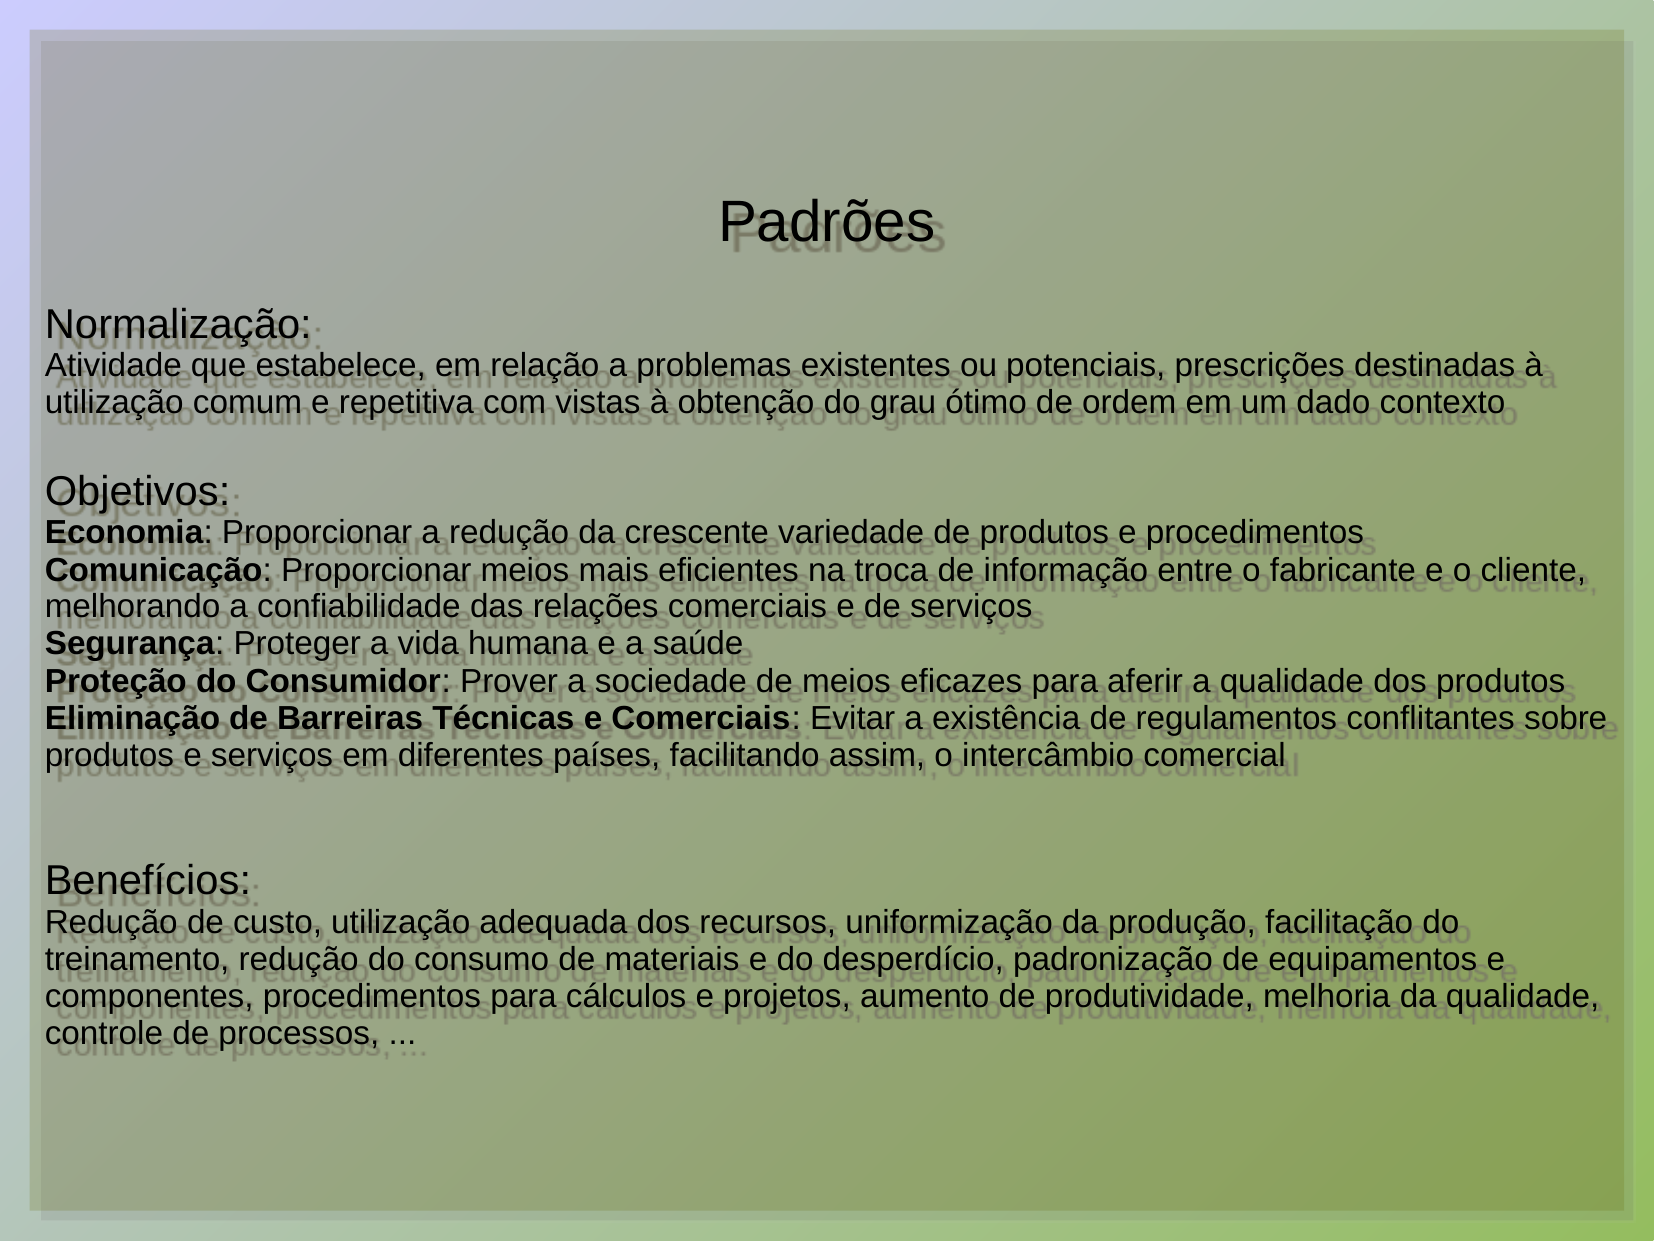

Padrões
Normalização:
Atividade que estabelece, em relação a problemas existentes ou potenciais, prescrições destinadas à utilização comum e repetitiva com vistas à obtenção do grau ótimo de ordem em um dado contexto
Objetivos:
Economia: Proporcionar a redução da crescente variedade de produtos e procedimentos
Comunicação: Proporcionar meios mais eficientes na troca de informação entre o fabricante e o cliente, melhorando a confiabilidade das relações comerciais e de serviços
Segurança: Proteger a vida humana e a saúde
Proteção do Consumidor: Prover a sociedade de meios eficazes para aferir a qualidade dos produtos
Eliminação de Barreiras Técnicas e Comerciais: Evitar a existência de regulamentos conflitantes sobre produtos e serviços em diferentes países, facilitando assim, o intercâmbio comercial
Benefícios:
Redução de custo, utilização adequada dos recursos, uniformização da produção, facilitação do treinamento, redução do consumo de materiais e do desperdício, padronização de equipamentos e componentes, procedimentos para cálculos e projetos, aumento de produtividade, melhoria da qualidade, controle de processos, ...